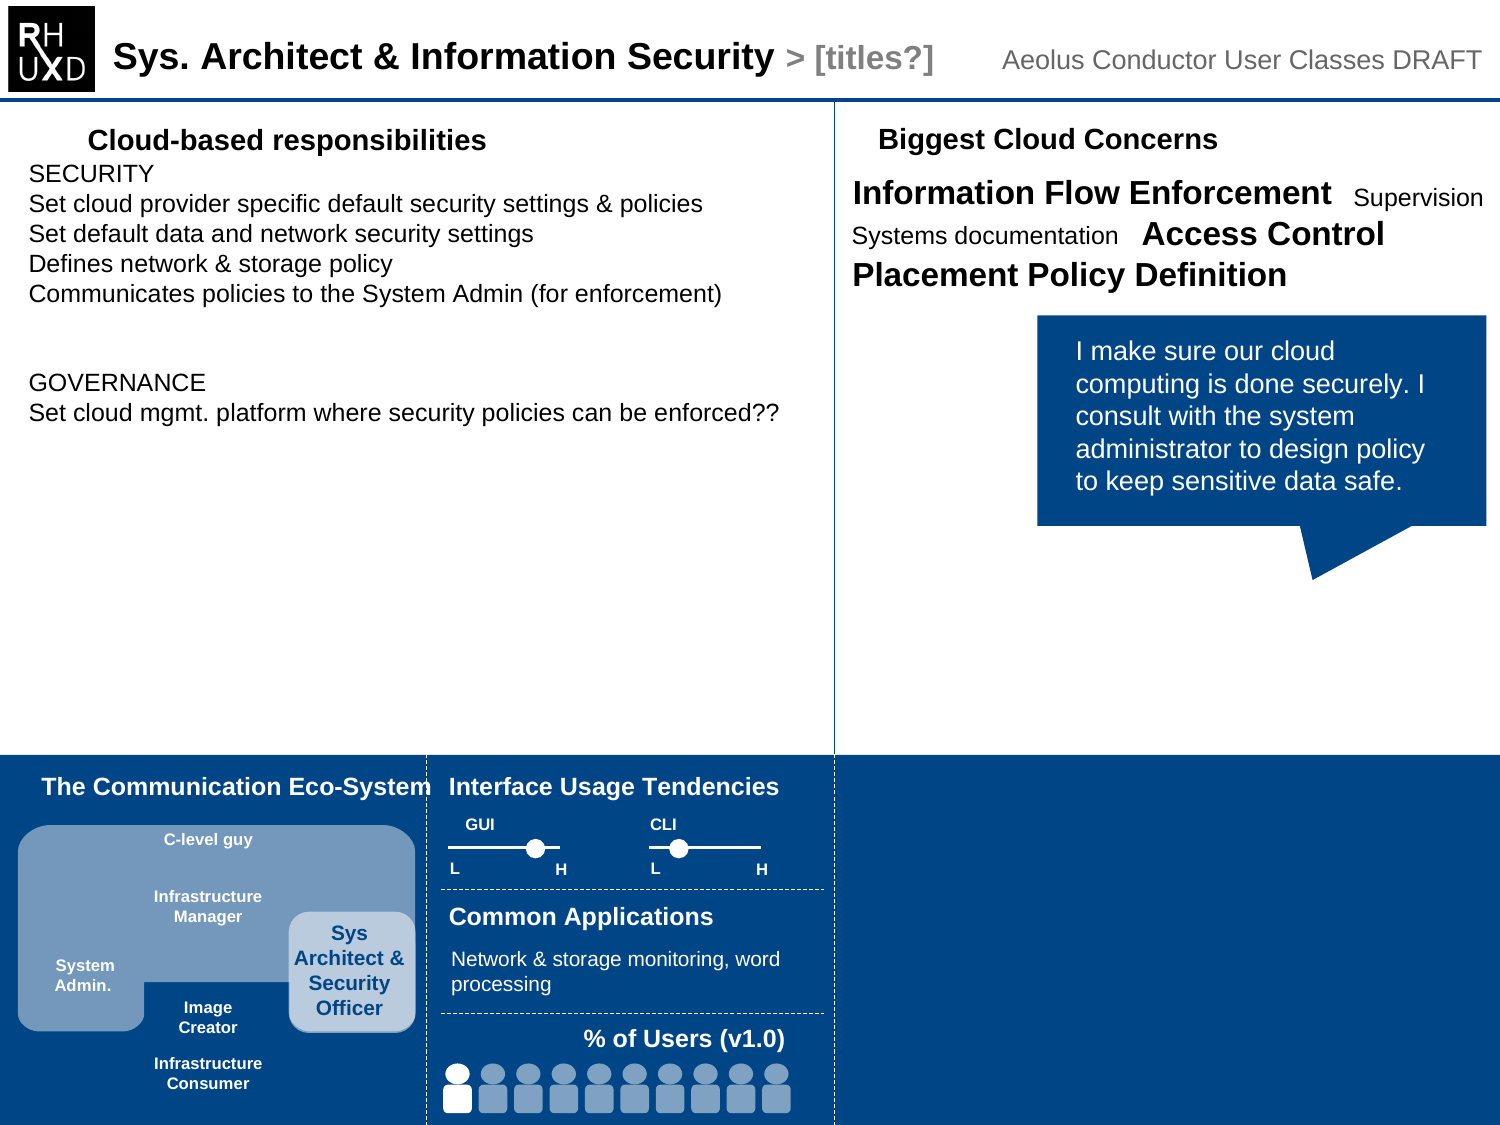

Sys. Architect & Information Security > [titles?]
Aeolus Conductor User Classes DRAFT
Biggest Cloud Concerns
Cloud-based responsibilities
SECURITY
Set cloud provider specific default security settings & policies
Set default data and network security settings
Defines network & storage policy
Communicates policies to the System Admin (for enforcement)
GOVERNANCE
Set cloud mgmt. platform where security policies can be enforced??
Information Flow Enforcement
Supervision
Access Control
Systems documentation
Placement Policy Definition
I make sure our cloud computing is done securely. I consult with the system administrator to design policy to keep sensitive data safe.
The Communication Eco-System
Interface Usage Tendencies
GUI
CLI
C-level guy
L
L
H
H
Infrastructure Manager
Common Applications
Sys Architect & Security Officer
Network & storage monitoring, word processing
 System Admin.
Image Creator
% of Users (v1.0)
Infrastructure Consumer